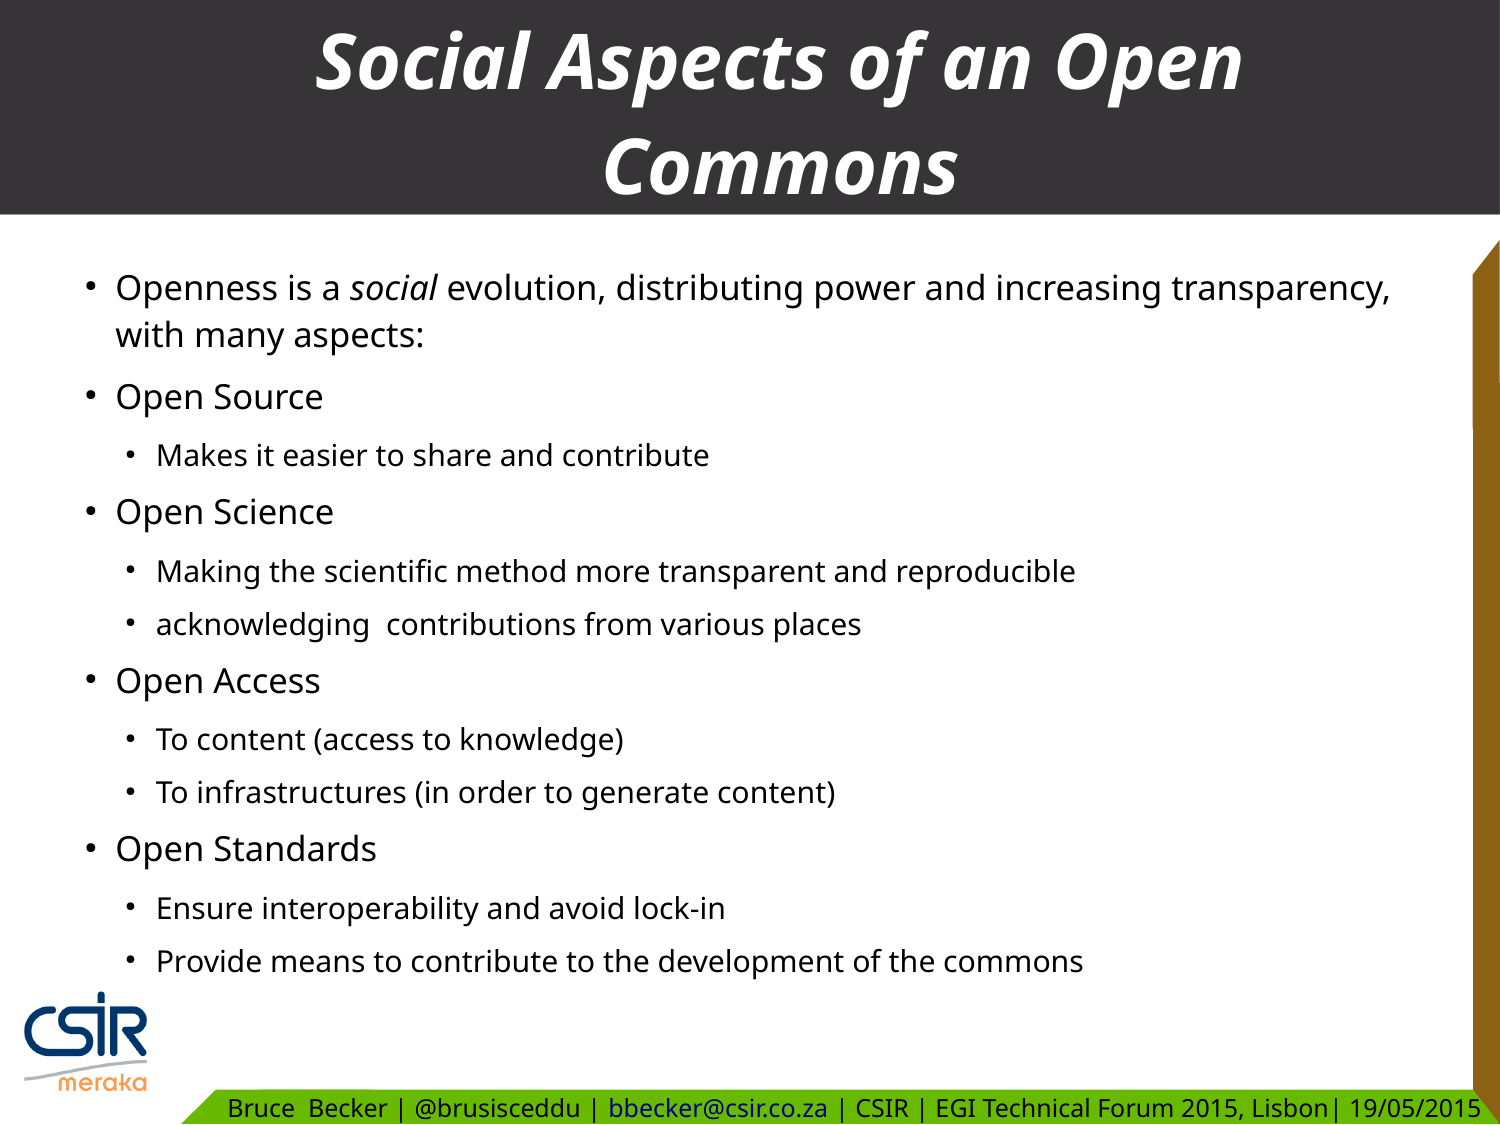

# Social Aspects of an Open Commons
Openness is a social evolution, distributing power and increasing transparency, with many aspects:
Open Source
Makes it easier to share and contribute
Open Science
Making the scientific method more transparent and reproducible
acknowledging contributions from various places
Open Access
To content (access to knowledge)
To infrastructures (in order to generate content)
Open Standards
Ensure interoperability and avoid lock-in
Provide means to contribute to the development of the commons